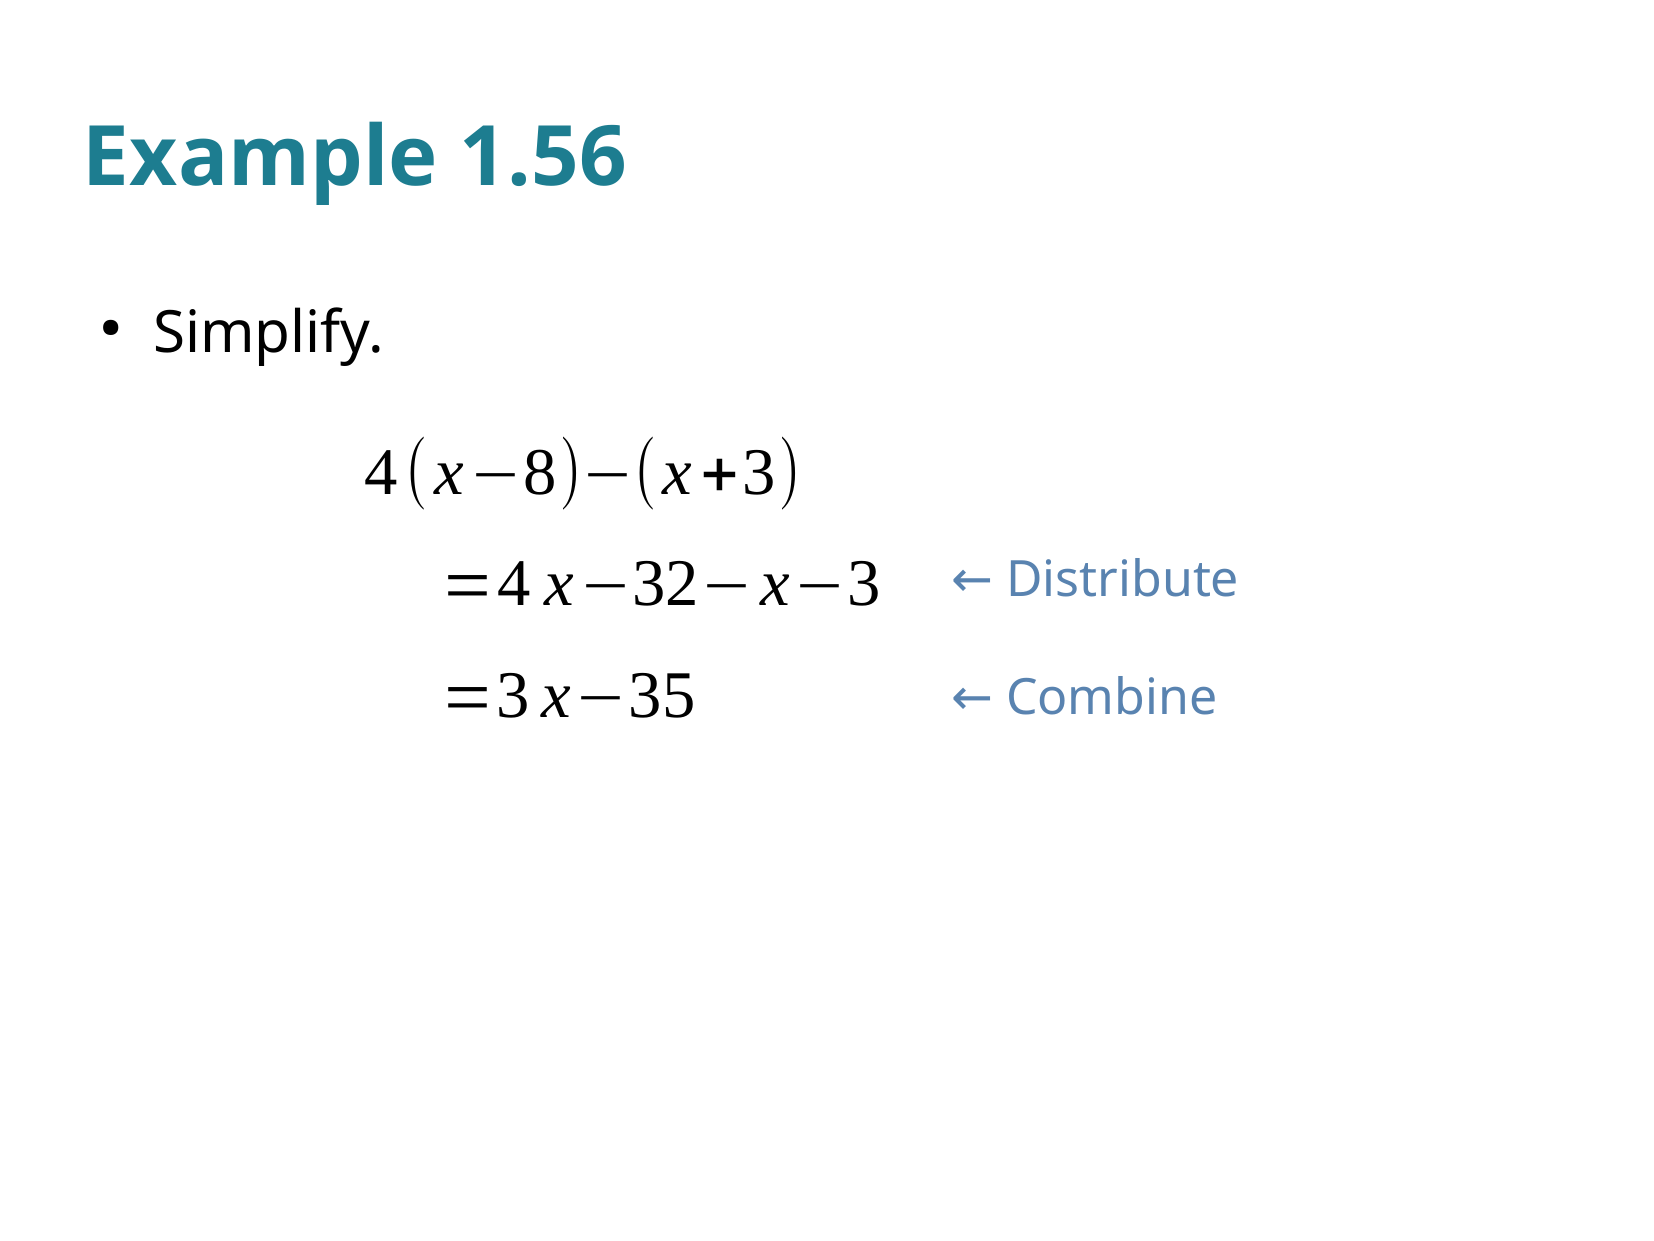

# Example 1.56
Simplify.
← Distribute
← Combine